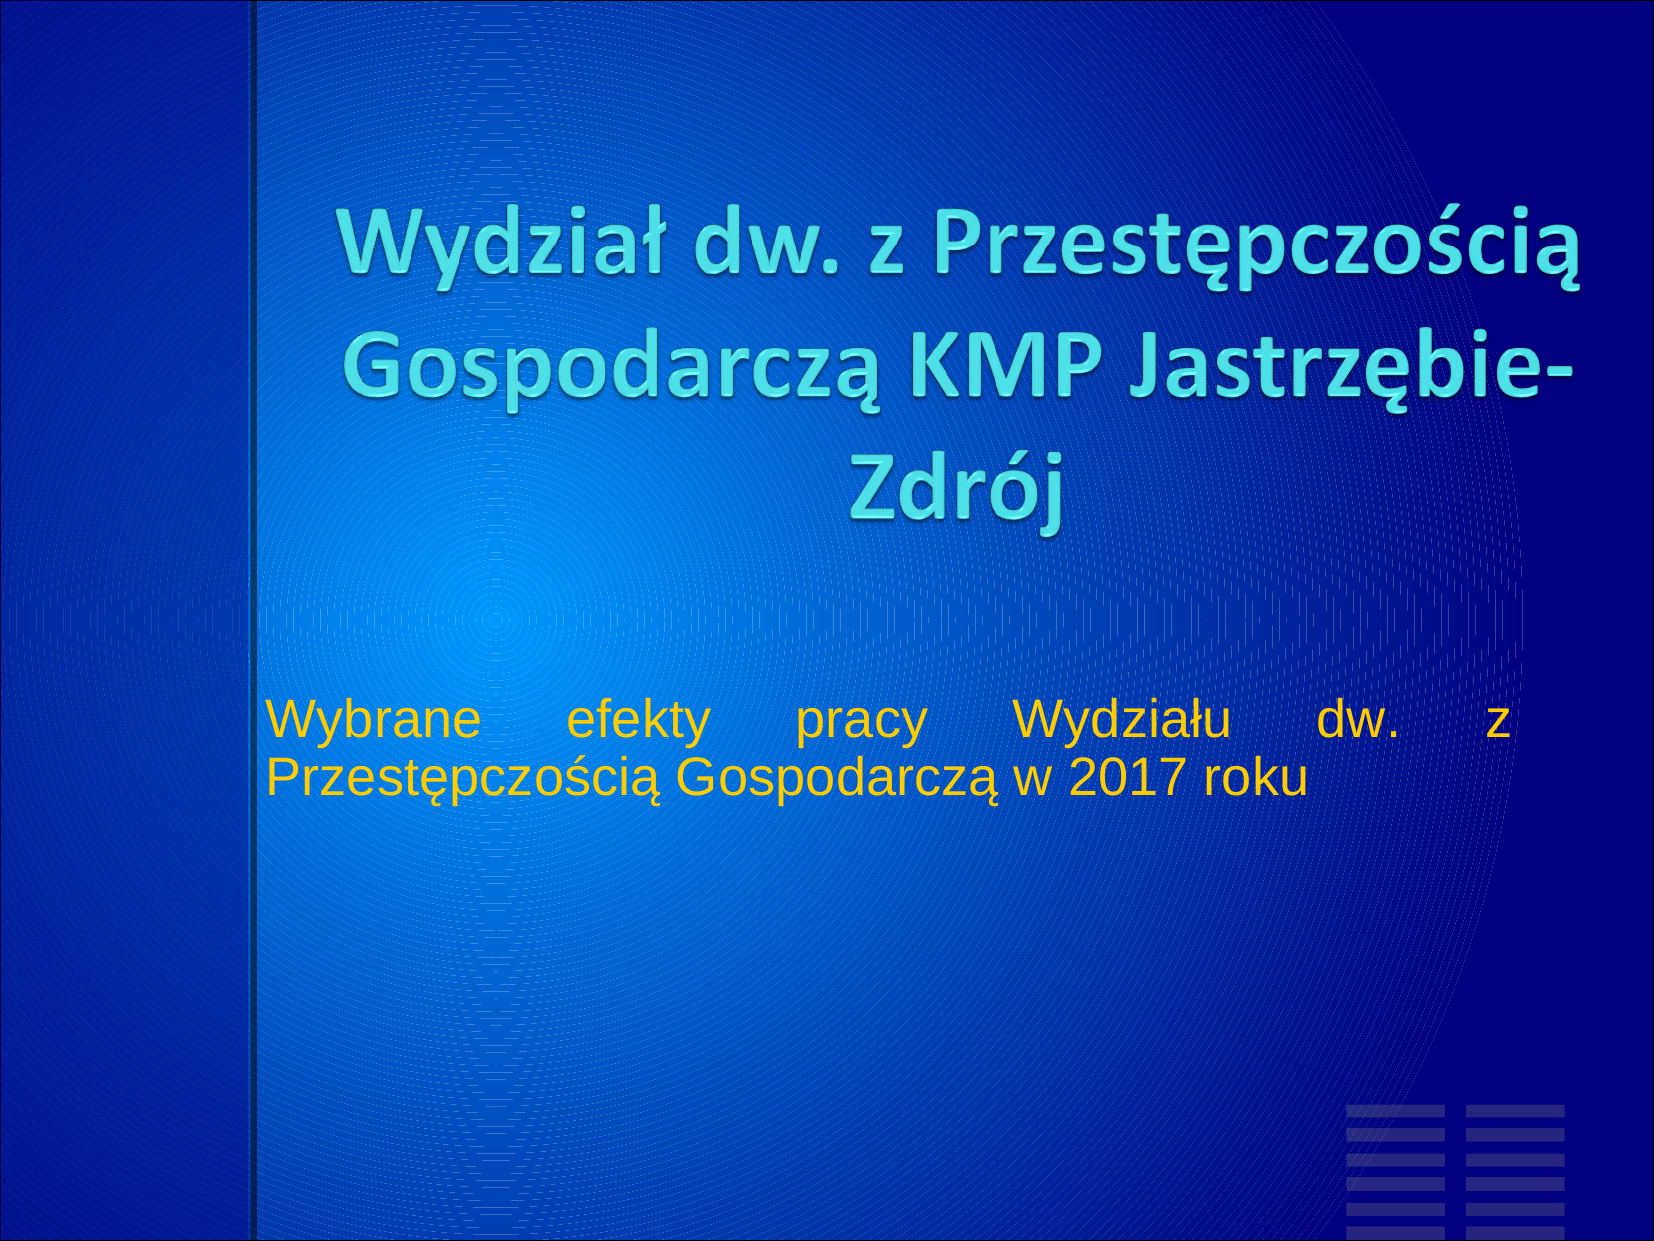

Wybrane efekty pracy Wydziału dw. z Przestępczością Gospodarczą w 2017 roku